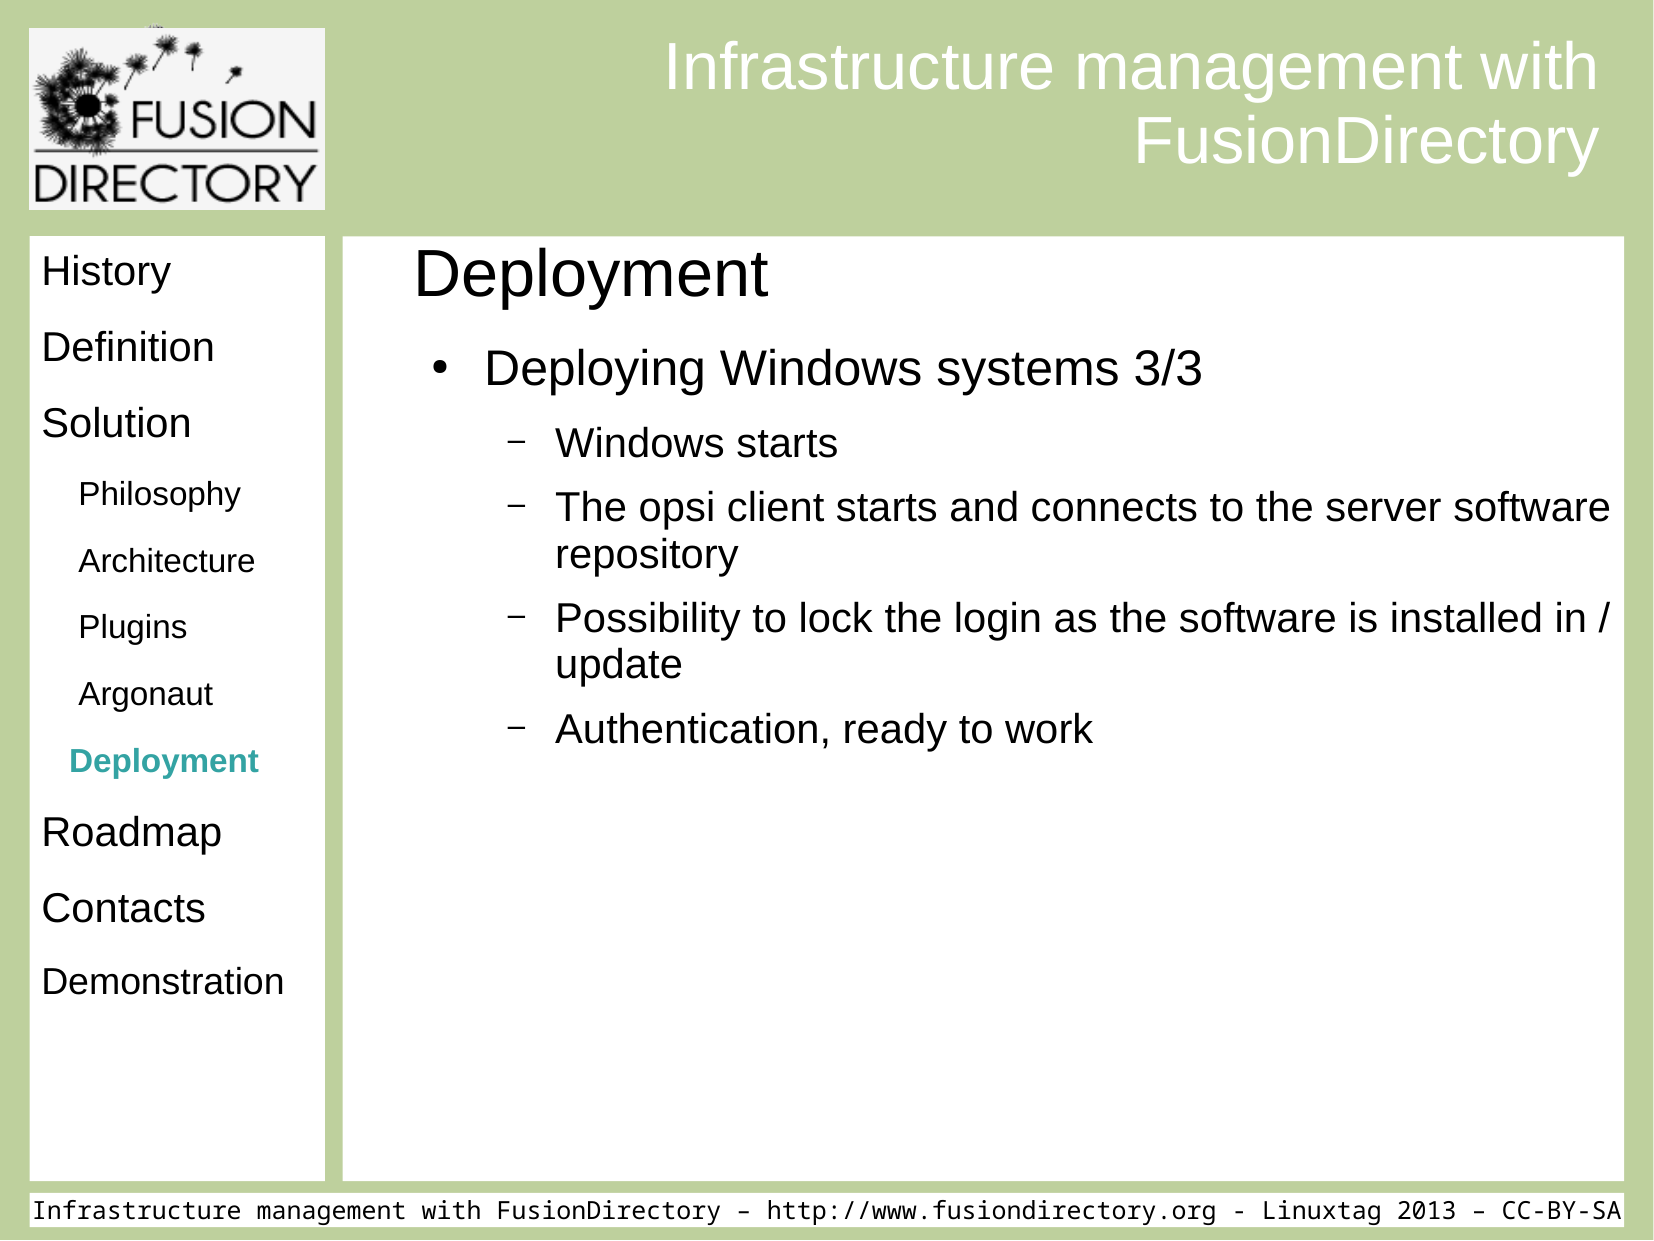

# Infrastructure management with FusionDirectory
History
Definition
Solution
 Philosophy
 Architecture
 Plugins
 Argonaut
 Deployment
Roadmap
Contacts
Demonstration
Deployment
Deploying Windows systems 3/3
Windows starts
The opsi client starts and connects to the server software repository
Possibility to lock the login as the software is installed in / update
Authentication, ready to work